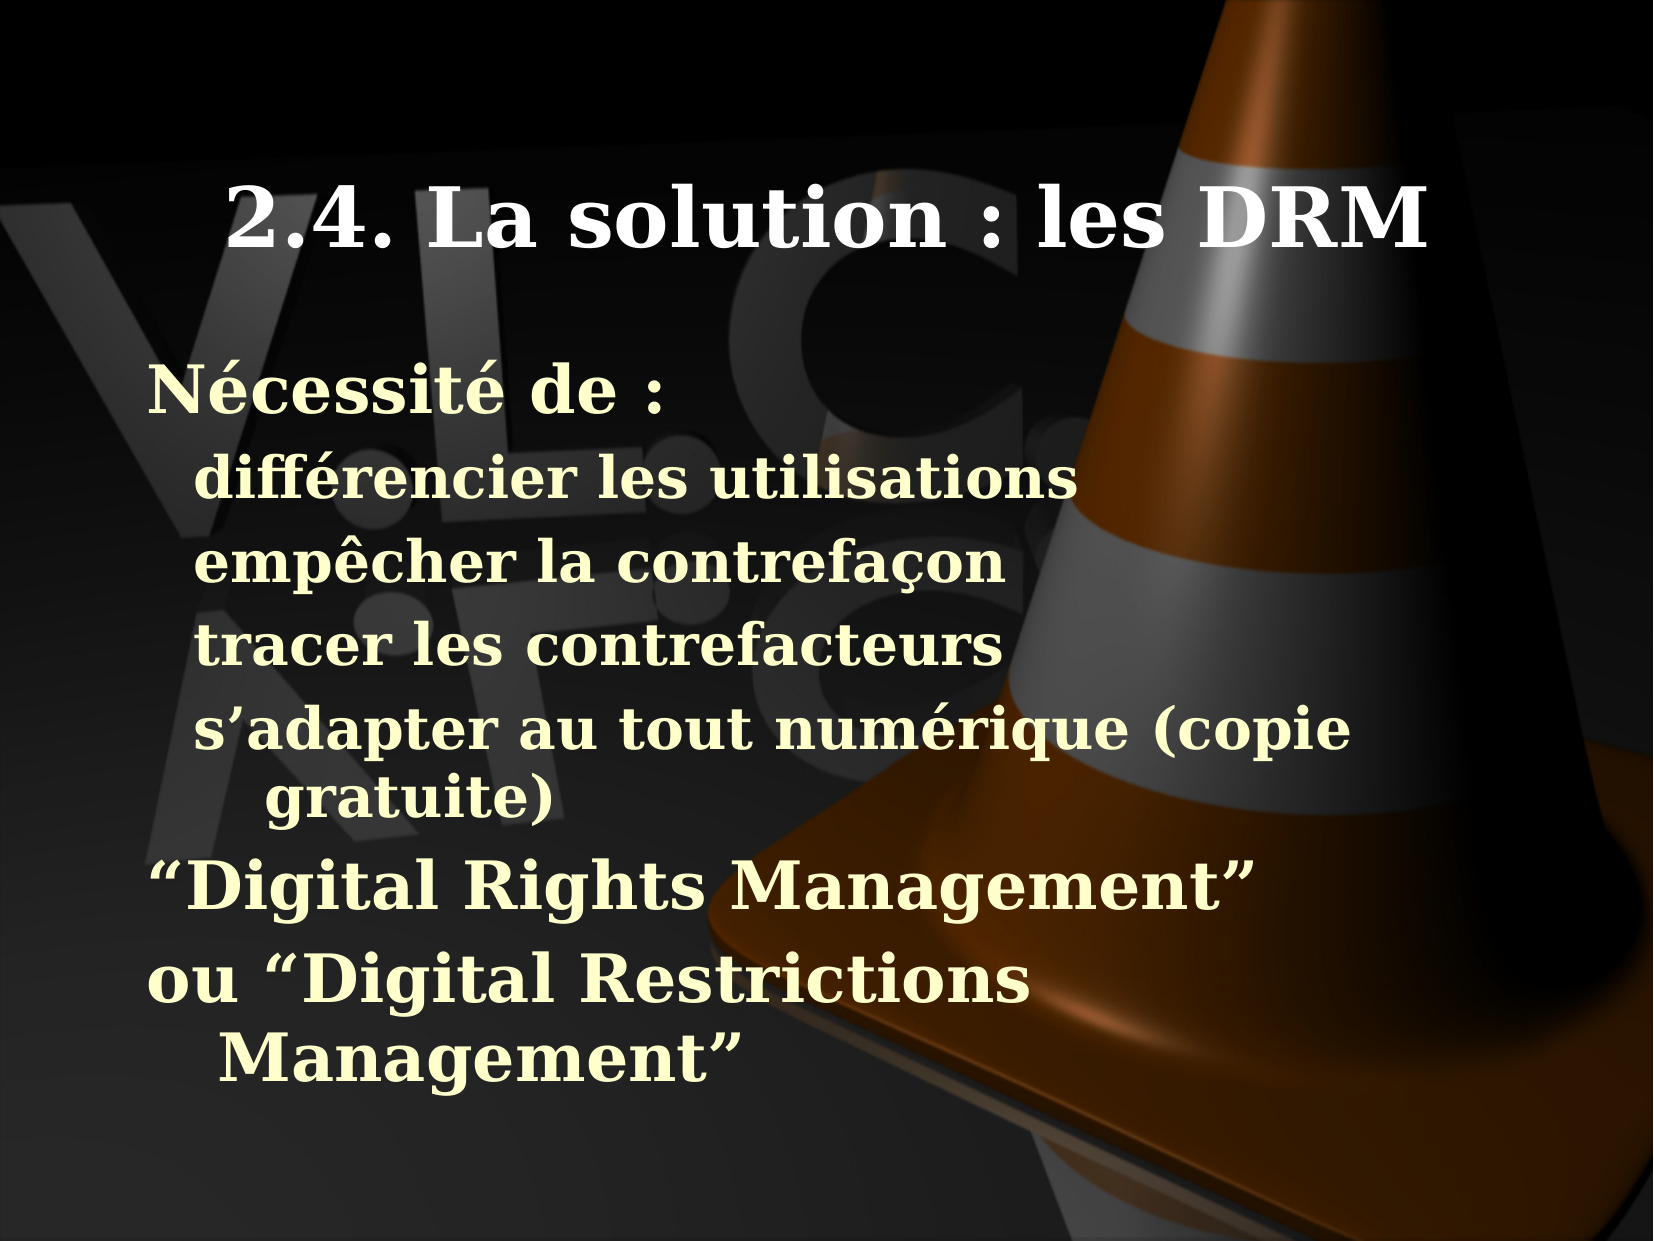

# 2.4. La solution : les DRM
Nécessité de :
différencier les utilisations
empêcher la contrefaçon
tracer les contrefacteurs
s’adapter au tout numérique (copie gratuite)
“Digital Rights Management”
ou “Digital Restrictions Management”